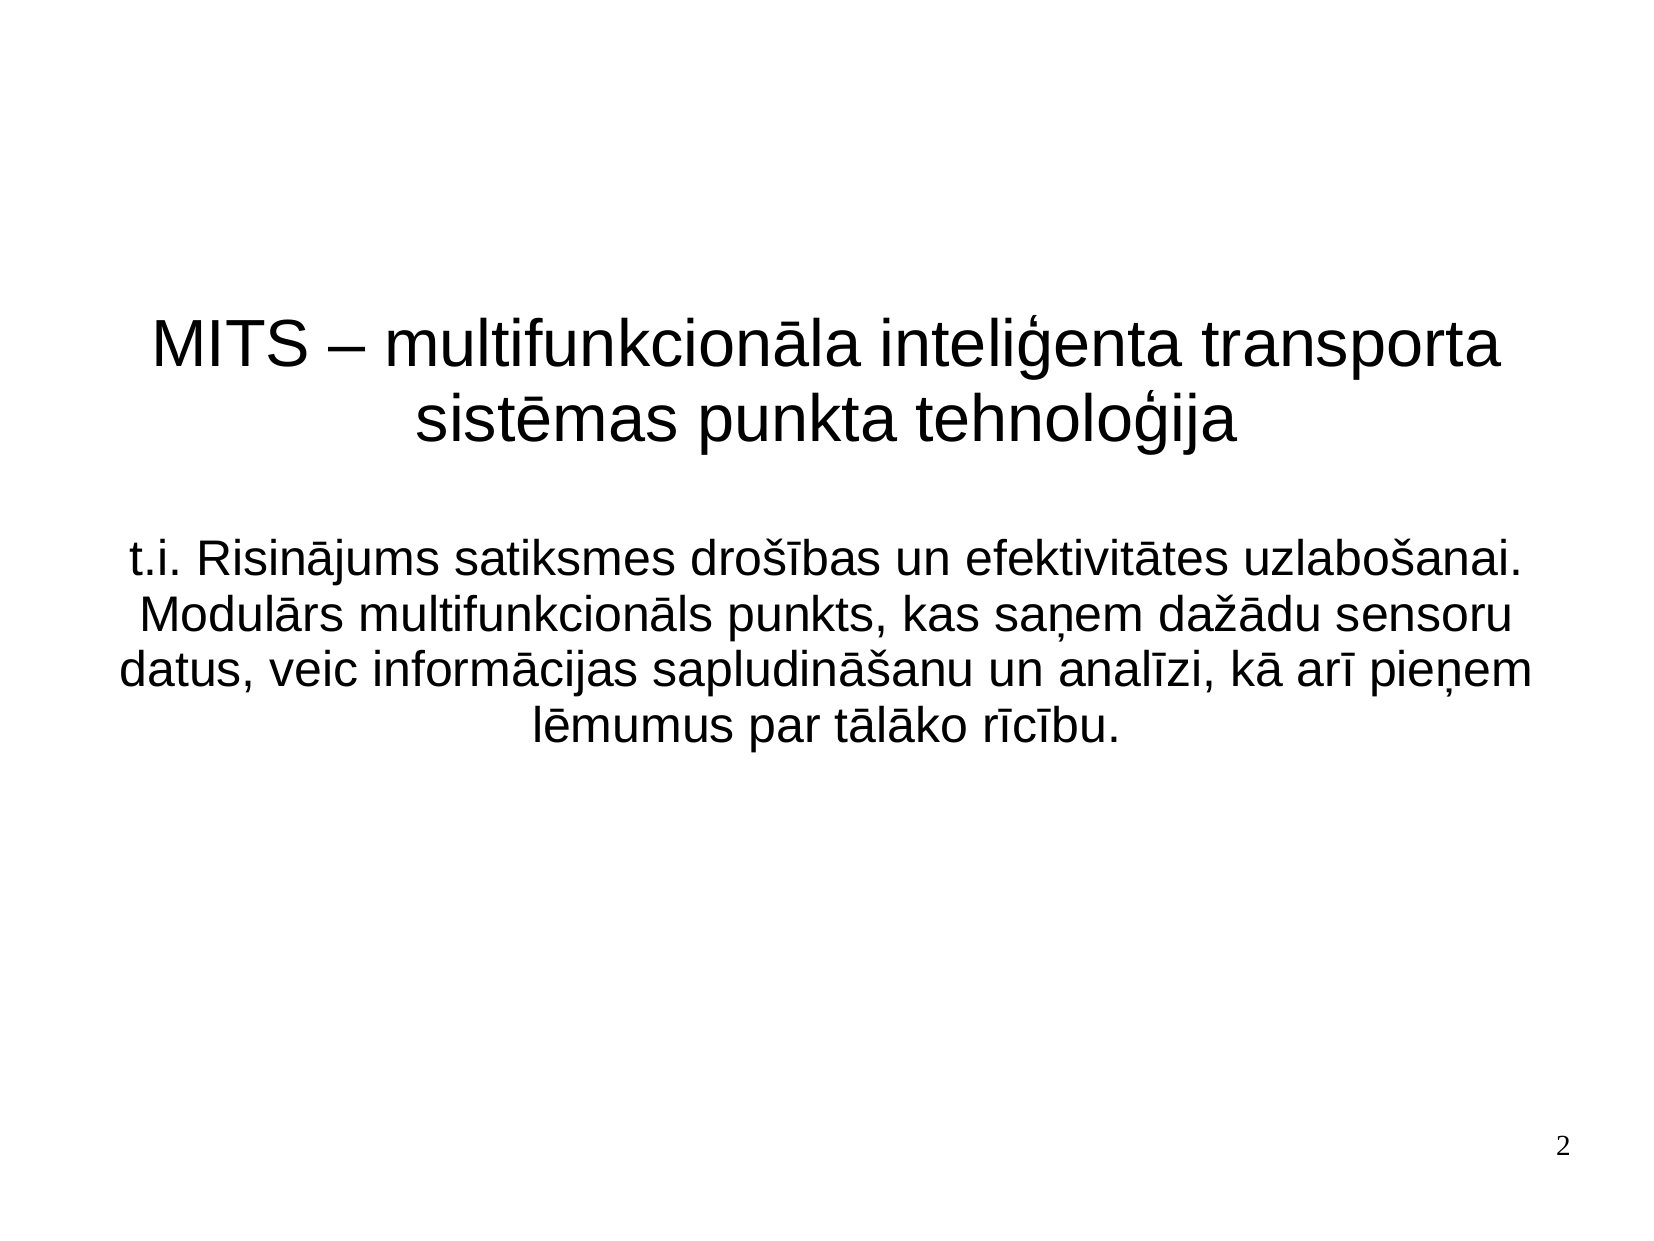

# MITS – multifunkcionāla inteliģenta transporta sistēmas punkta tehnoloģija
t.i. Risinājums satiksmes drošības un efektivitātes uzlabošanai.
Modulārs multifunkcionāls punkts, kas saņem dažādu sensoru datus, veic informācijas sapludināšanu un analīzi, kā arī pieņem lēmumus par tālāko rīcību.
2